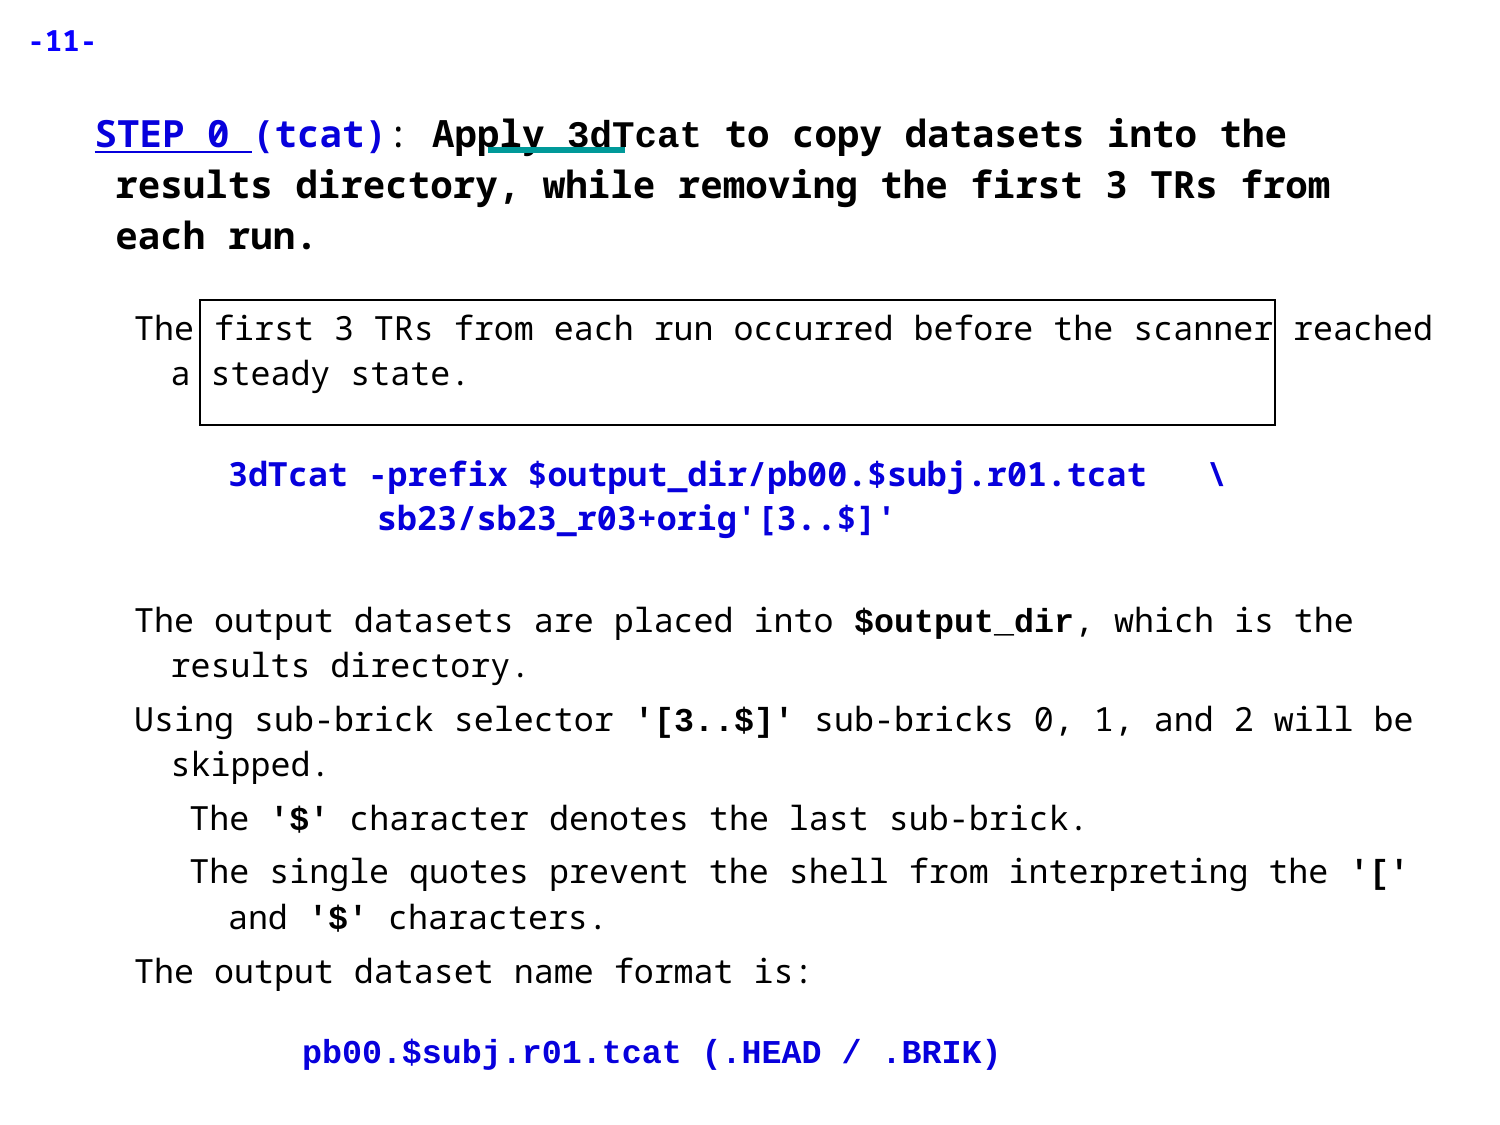

# STEP 0 (tcat): Apply 3dTcat to copy datasets into the results directory, while removing the first 3 TRs from each run.
The first 3 TRs from each run occurred before the scanner reached a steady state.
	3dTcat -prefix $output_dir/pb00.$subj.r01.tcat \
		sb23/sb23_r03+orig'[3..$]'
The output datasets are placed into $output_dir, which is the results directory.
Using sub-brick selector '[3..$]' sub-bricks 0, 1, and 2 will be skipped.
The '$' character denotes the last sub-brick.
The single quotes prevent the shell from interpreting the '[' and '$' characters.
The output dataset name format is:
pb00.$subj.r01.tcat (.HEAD / .BRIK)
pb00	: process block 00
$subj	: the subject ID (sb23, in this case)
r01	: EPI data from run 1
tcat	: the name of this processing block (according to afni_proc.py)
		 (other block names are tshift, volreg, blur, mask, scale, regress)